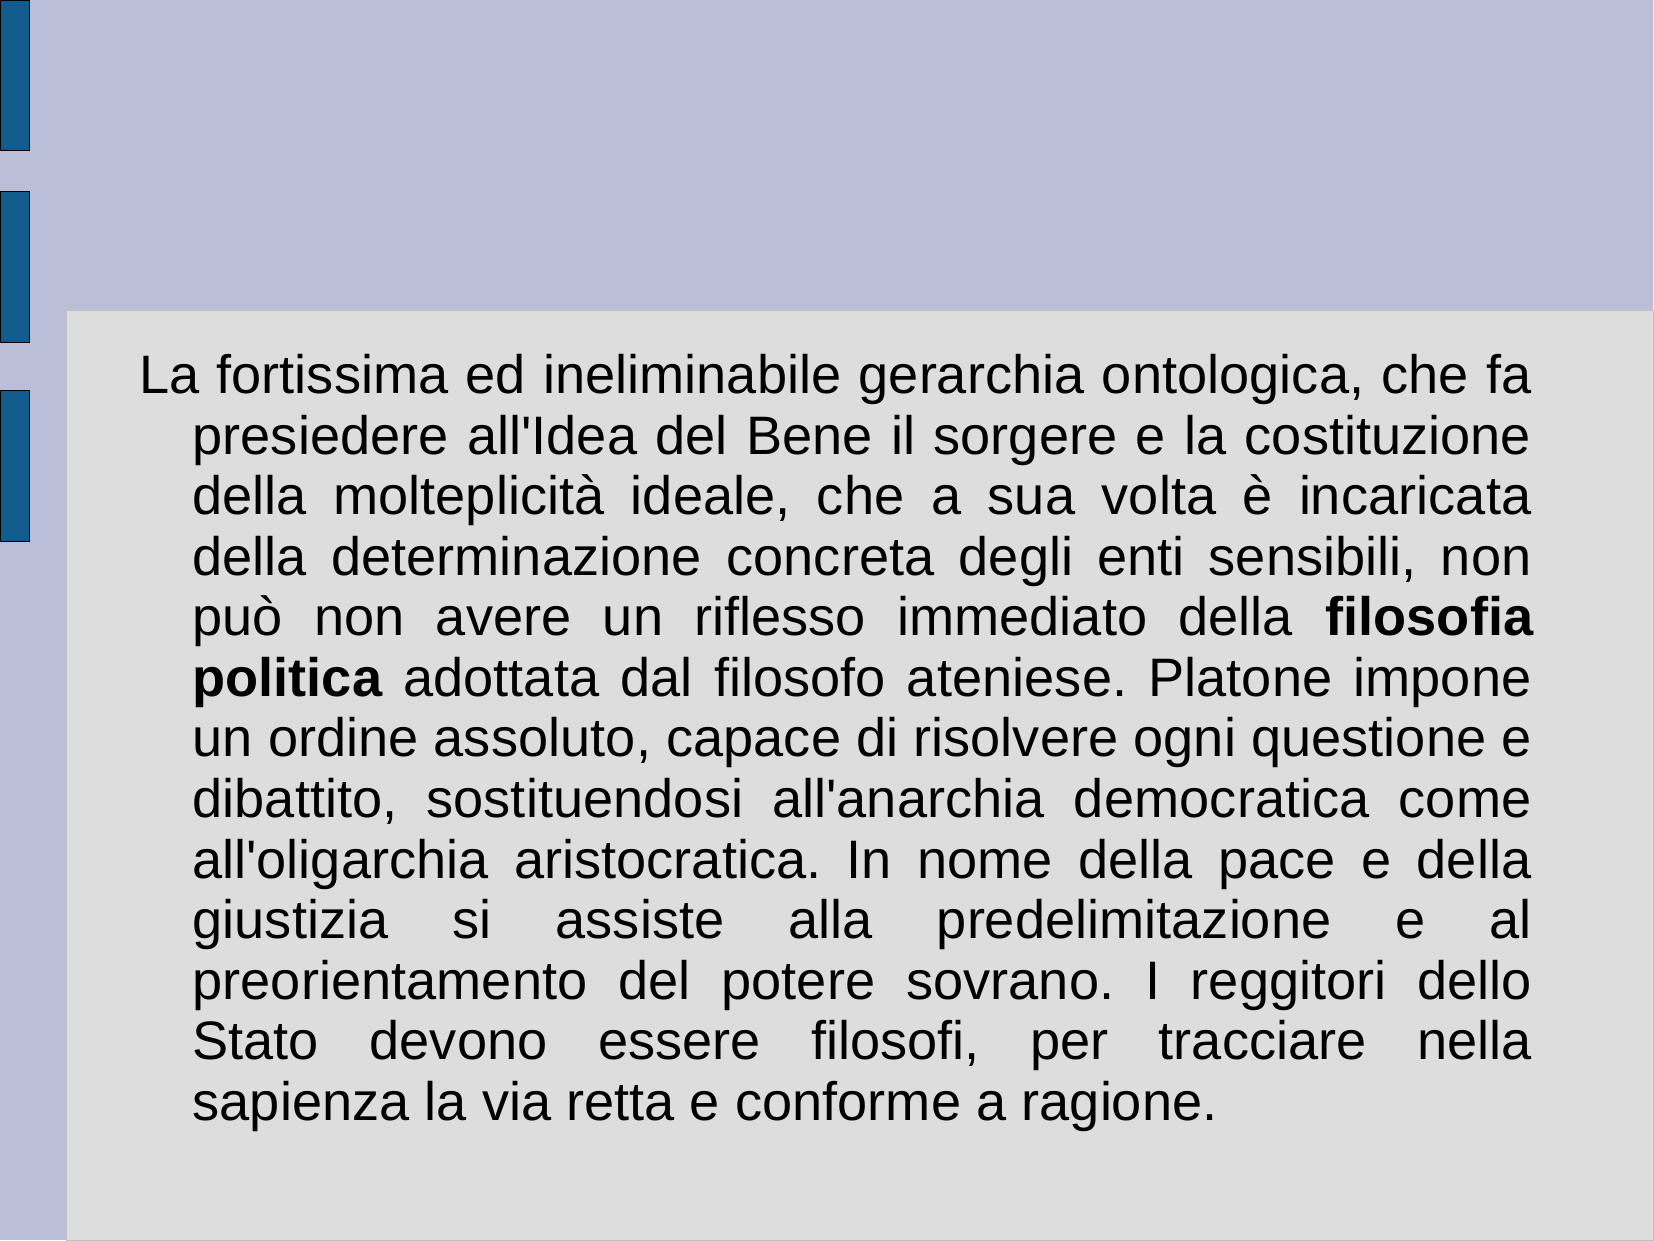

#
La fortissima ed ineliminabile gerarchia ontologica, che fa presiedere all'Idea del Bene il sorgere e la costituzione della molteplicità ideale, che a sua volta è incaricata della determinazione concreta degli enti sensibili, non può non avere un riflesso immediato della filosofia politica adottata dal filosofo ateniese. Platone impone un ordine assoluto, capace di risolvere ogni questione e dibattito, sostituendosi all'anarchia democratica come all'oligarchia aristocratica. In nome della pace e della giustizia si assiste alla predelimitazione e al preorientamento del potere sovrano. I reggitori dello Stato devono essere filosofi, per tracciare nella sapienza la via retta e conforme a ragione.